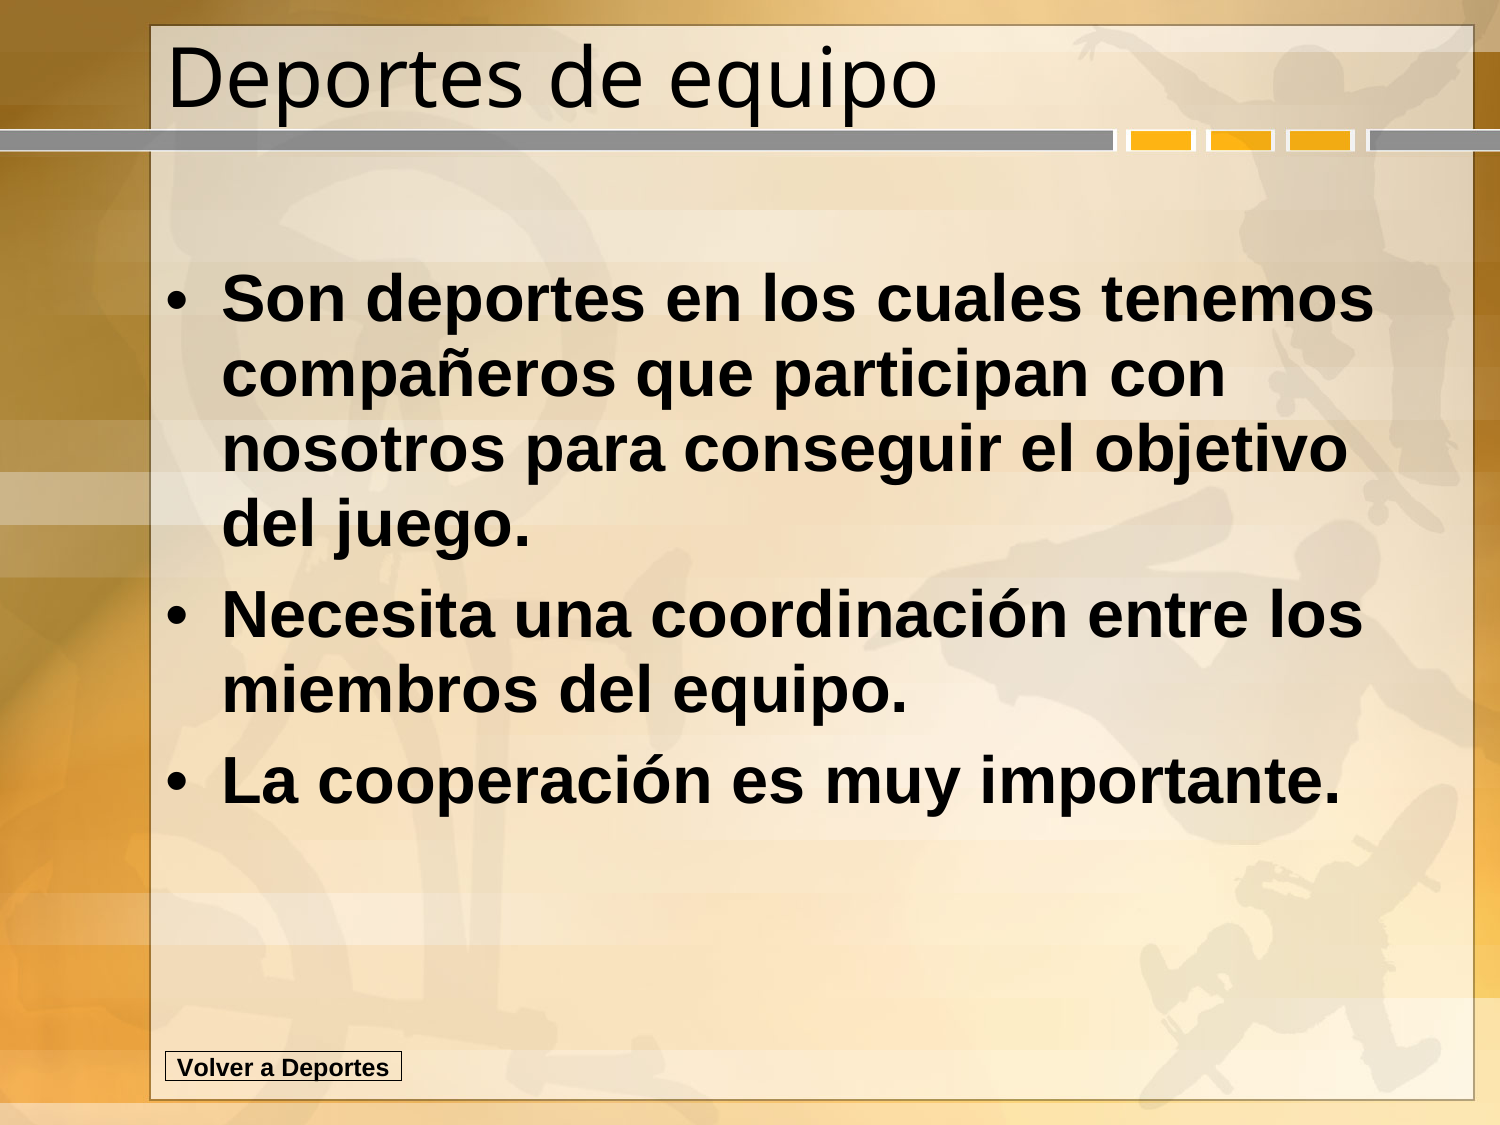

# Deportes de equipo
Son deportes en los cuales tenemos compañeros que participan con nosotros para conseguir el objetivo del juego.
Necesita una coordinación entre los miembros del equipo.
La cooperación es muy importante.
Volver a Deportes